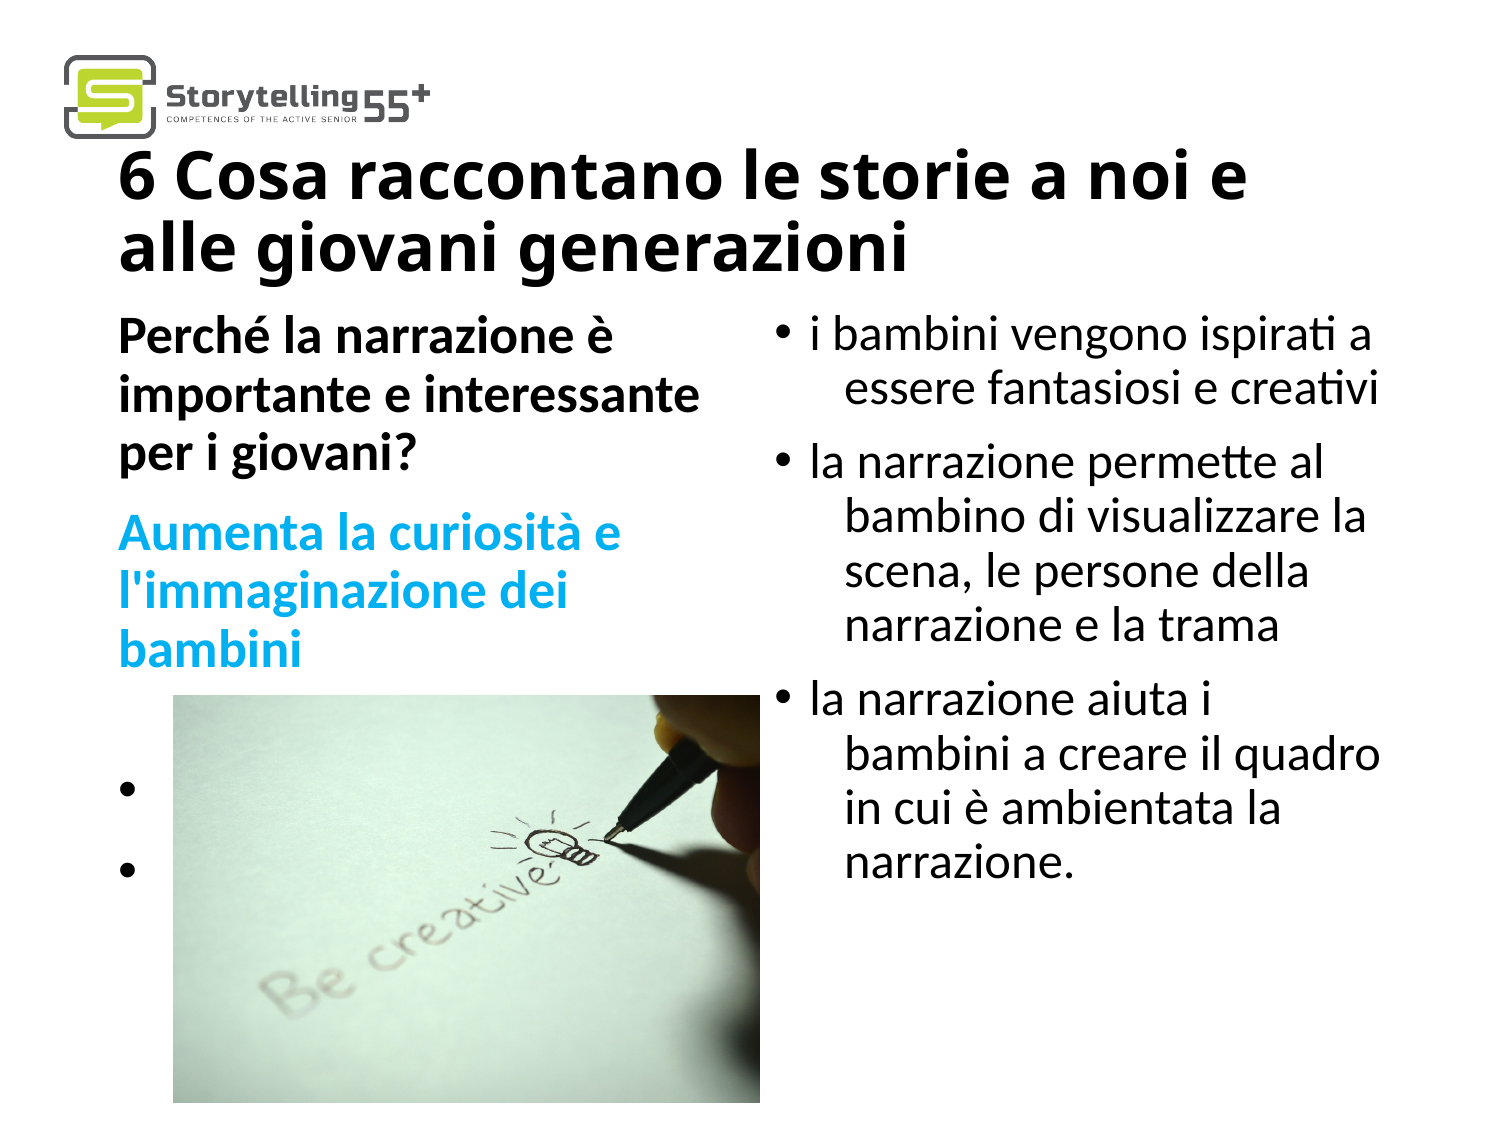

# 6 Cosa raccontano le storie a noi e alle giovani generazioni
Perché la narrazione è importante e interessante per i giovani?
Aumenta la curiosità e l'immaginazione dei bambini
i bambini vengono ispirati a essere fantasiosi e creativi
la narrazione permette al bambino di visualizzare la scena, le persone della narrazione e la trama
la narrazione aiuta i bambini a creare il quadro in cui è ambientata la narrazione.